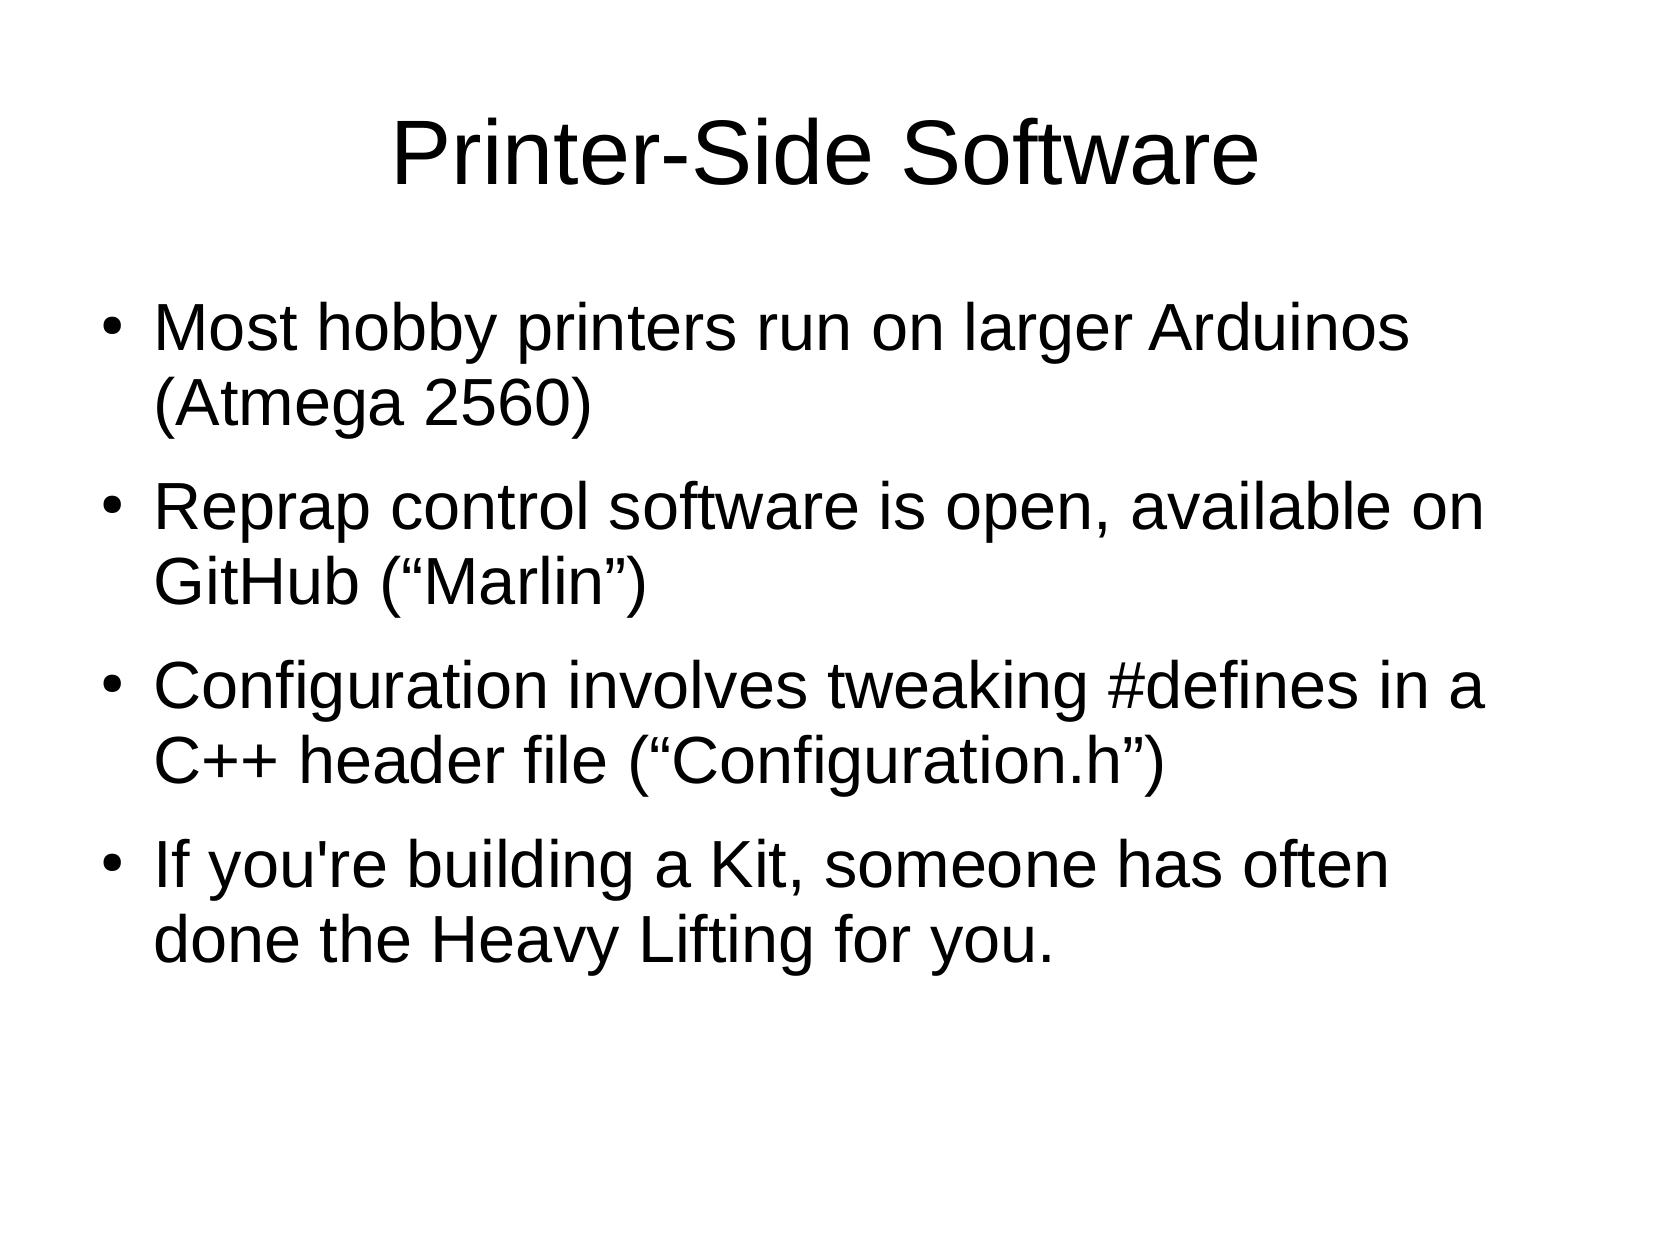

# Printer-Side Software
Most hobby printers run on larger Arduinos (Atmega 2560)
Reprap control software is open, available on GitHub (“Marlin”)
Configuration involves tweaking #defines in a C++ header file (“Configuration.h”)
If you're building a Kit, someone has often done the Heavy Lifting for you.